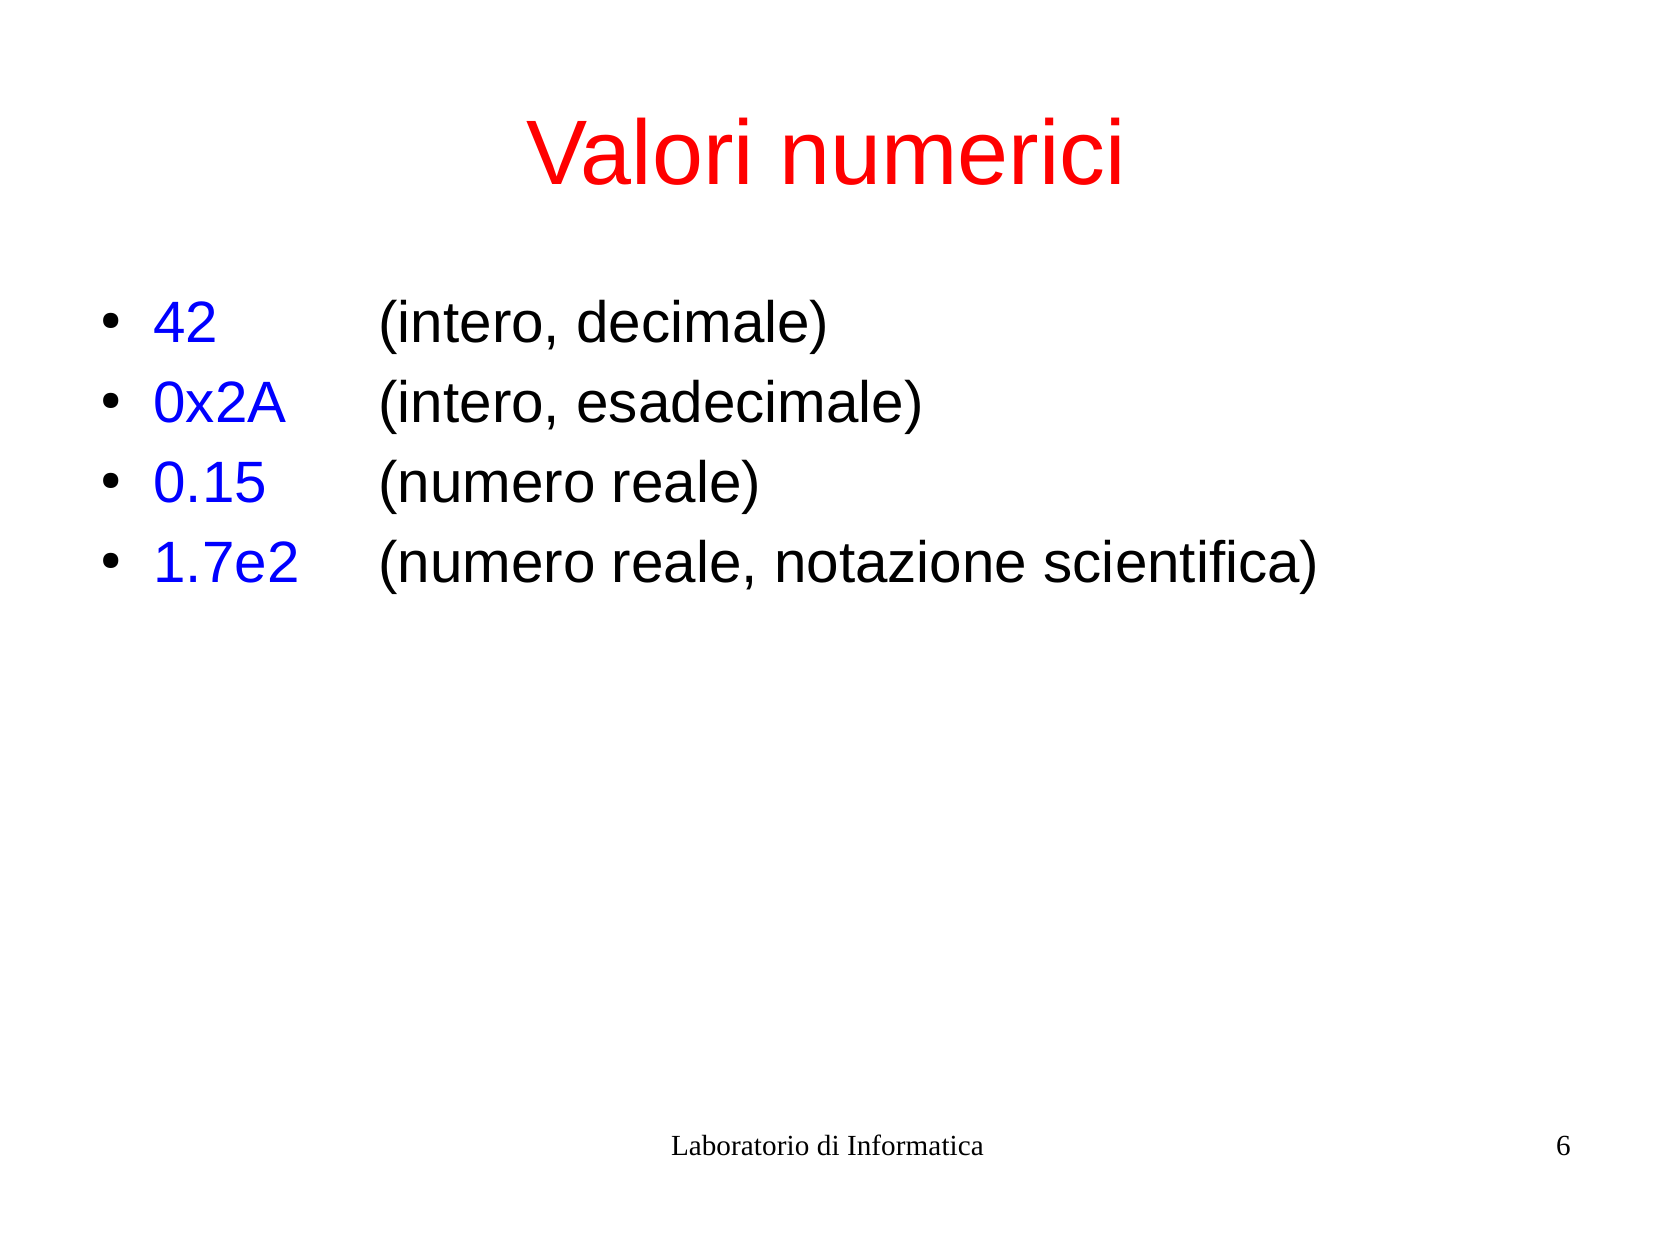

# Valori numerici
42			(intero, decimale)
0x2A		(intero, esadecimale)
0.15		(numero reale)
1.7e2		(numero reale, notazione scientifica)
Laboratorio di Informatica
6